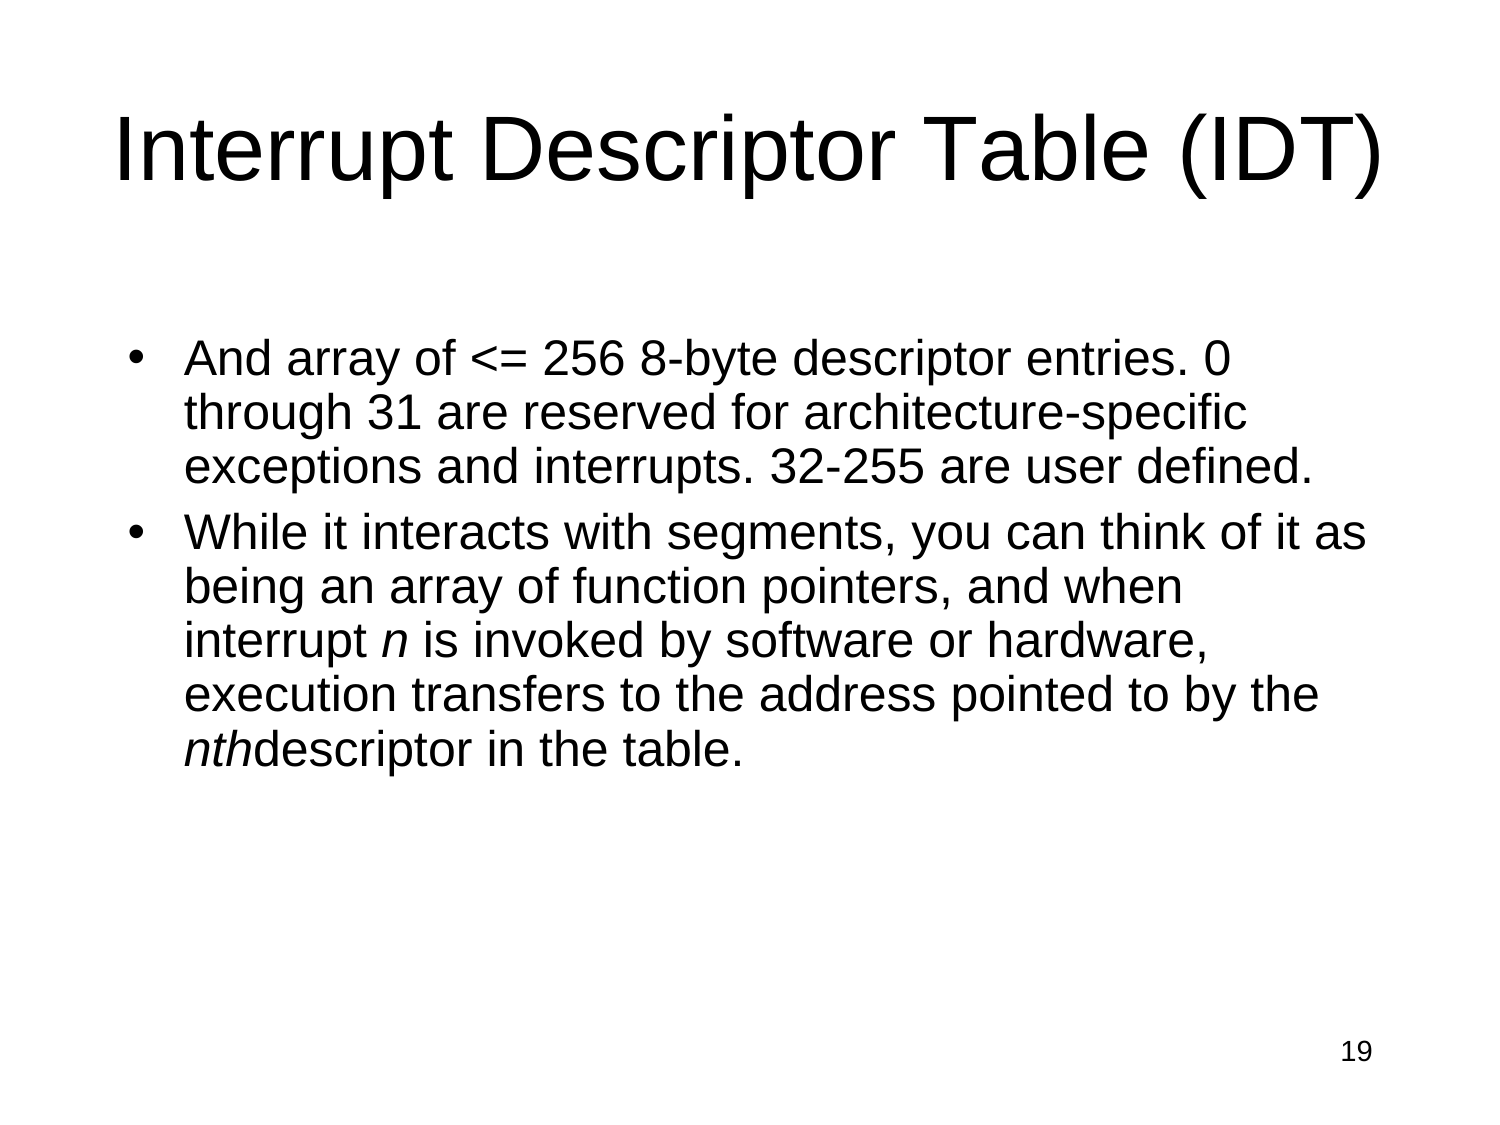

# Interrupt Descriptor Table (IDT)
And array of <= 256 8-byte descriptor entries. 0 through 31 are reserved for architecture-specific exceptions and interrupts. 32-255 are user defined.
While it interacts with segments, you can think of it as being an array of function pointers, and when interrupt n is invoked by software or hardware, execution transfers to the address pointed to by the nthdescriptor in the table.